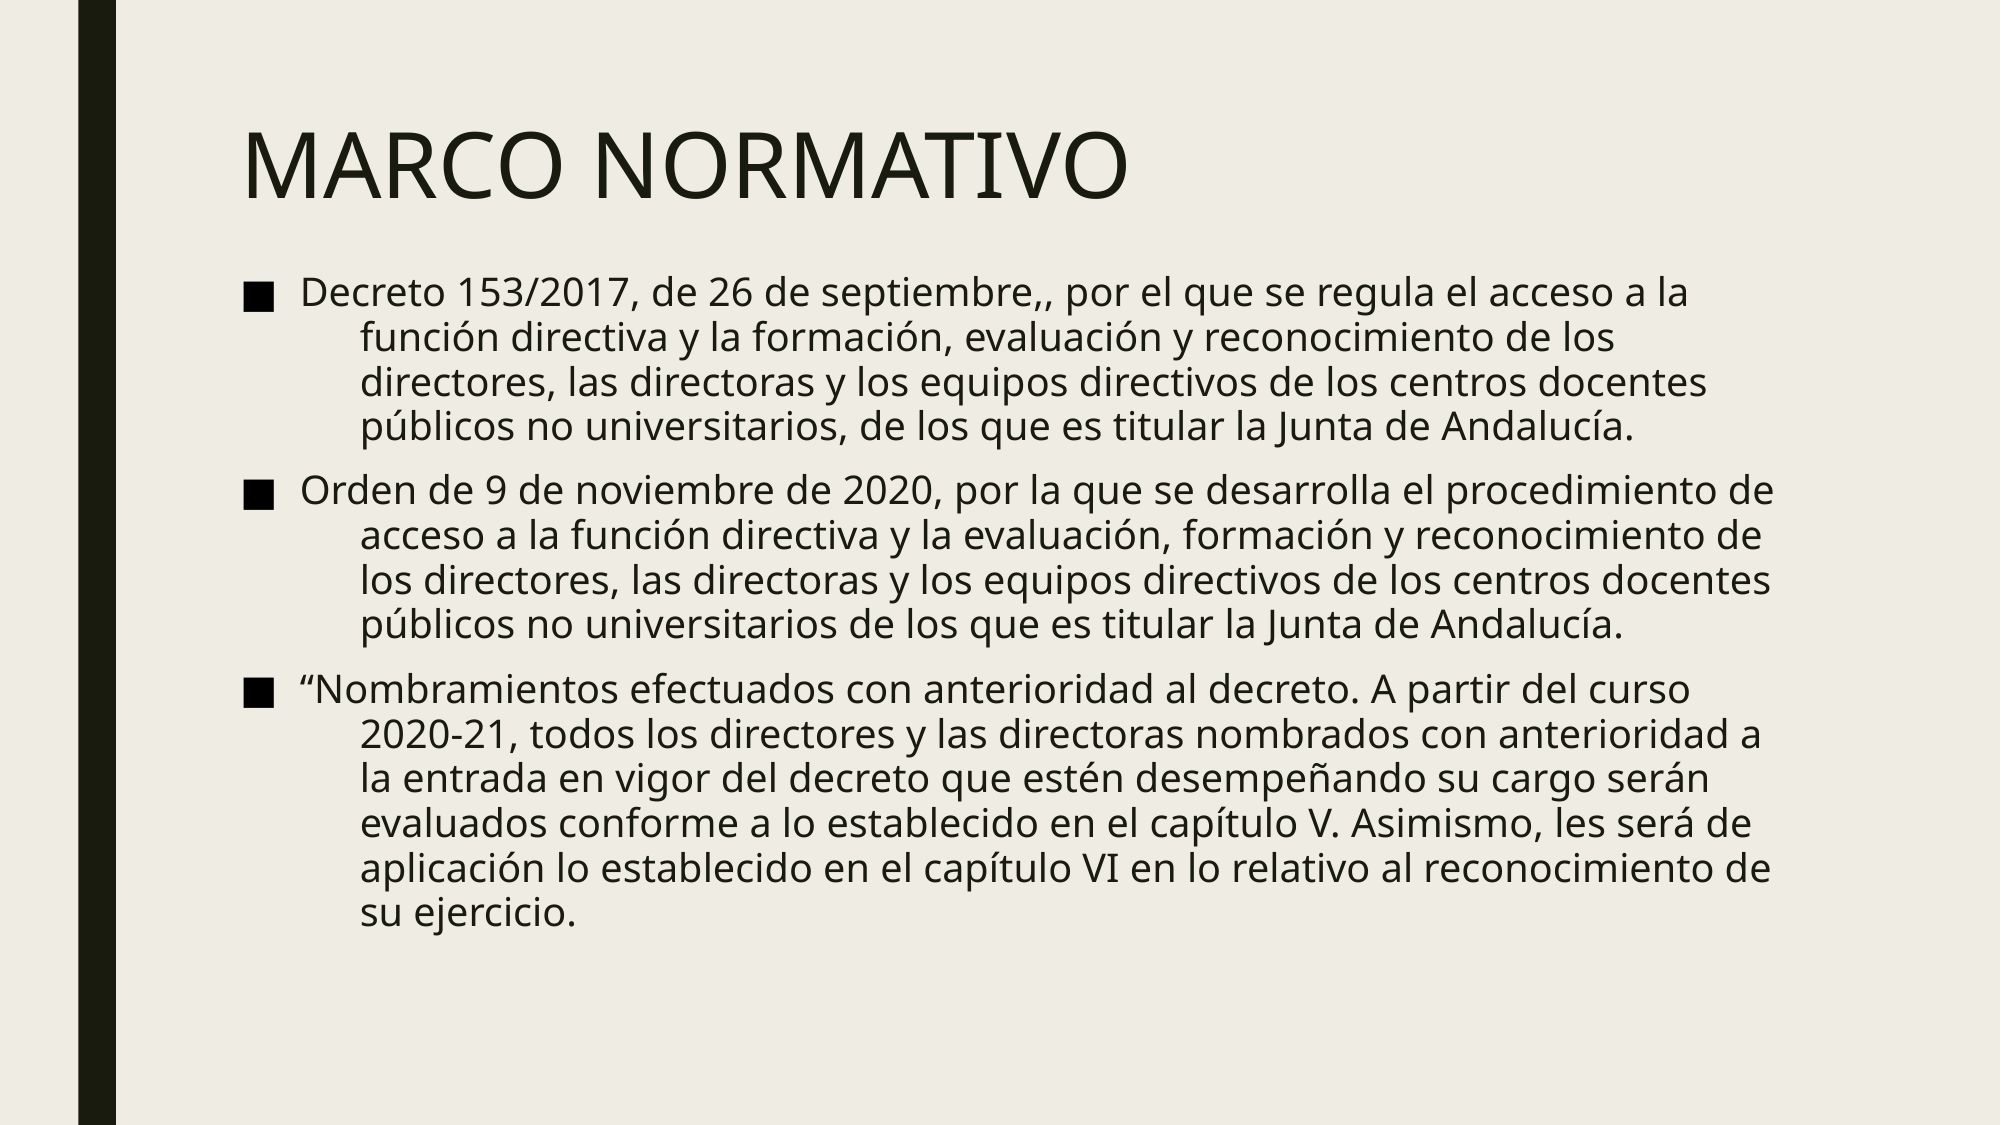

# MARCO NORMATIVO
Decreto 153/2017, de 26 de septiembre,, por el que se regula el acceso a la función directiva y la formación, evaluación y reconocimiento de los directores, las directoras y los equipos directivos de los centros docentes públicos no universitarios, de los que es titular la Junta de Andalucía.
Orden de 9 de noviembre de 2020, por la que se desarrolla el procedimiento de acceso a la función directiva y la evaluación, formación y reconocimiento de los directores, las directoras y los equipos directivos de los centros docentes públicos no universitarios de los que es titular la Junta de Andalucía.
“Nombramientos efectuados con anterioridad al decreto. A partir del curso 2020-21, todos los directores y las directoras nombrados con anterioridad a la entrada en vigor del decreto que estén desempeñando su cargo serán evaluados conforme a lo establecido en el capítulo V. Asimismo, les será de aplicación lo establecido en el capítulo VI en lo relativo al reconocimiento de su ejercicio.